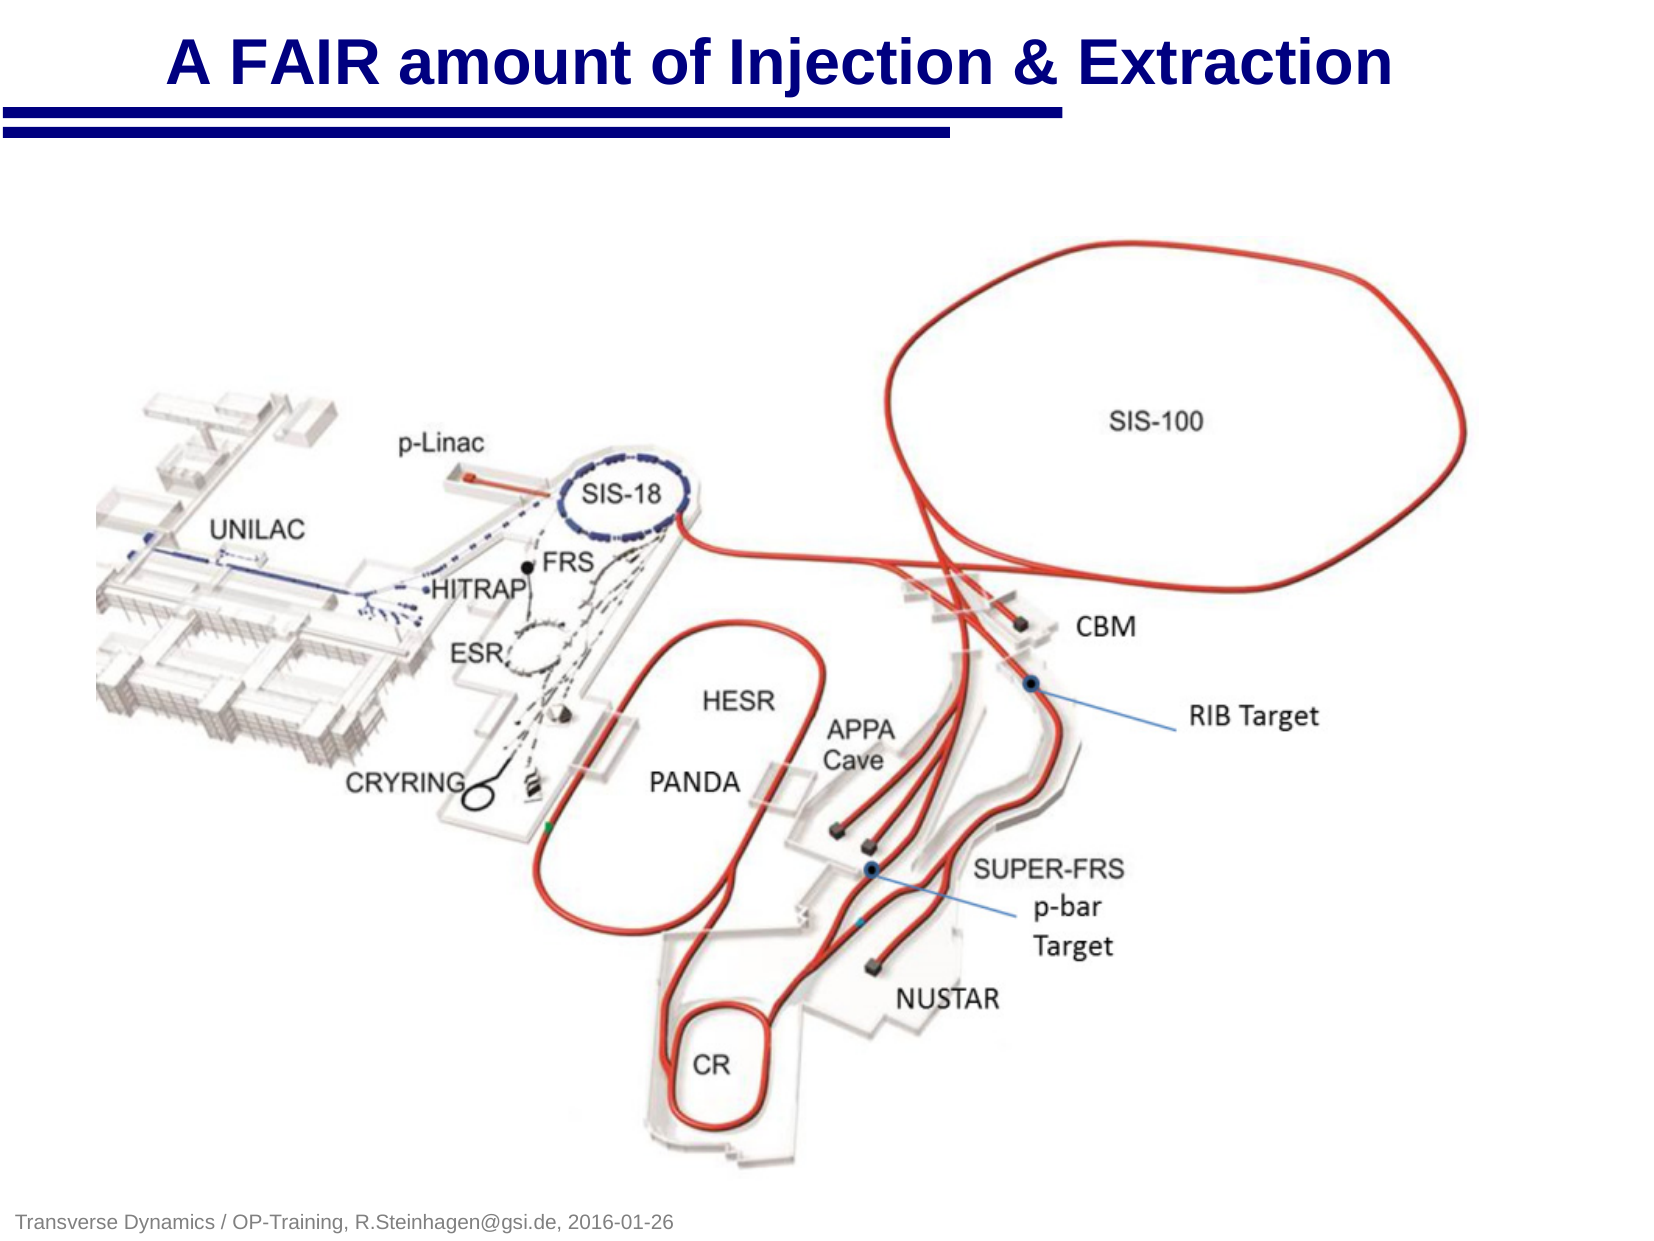

# A FAIR amount of Injection & Extraction